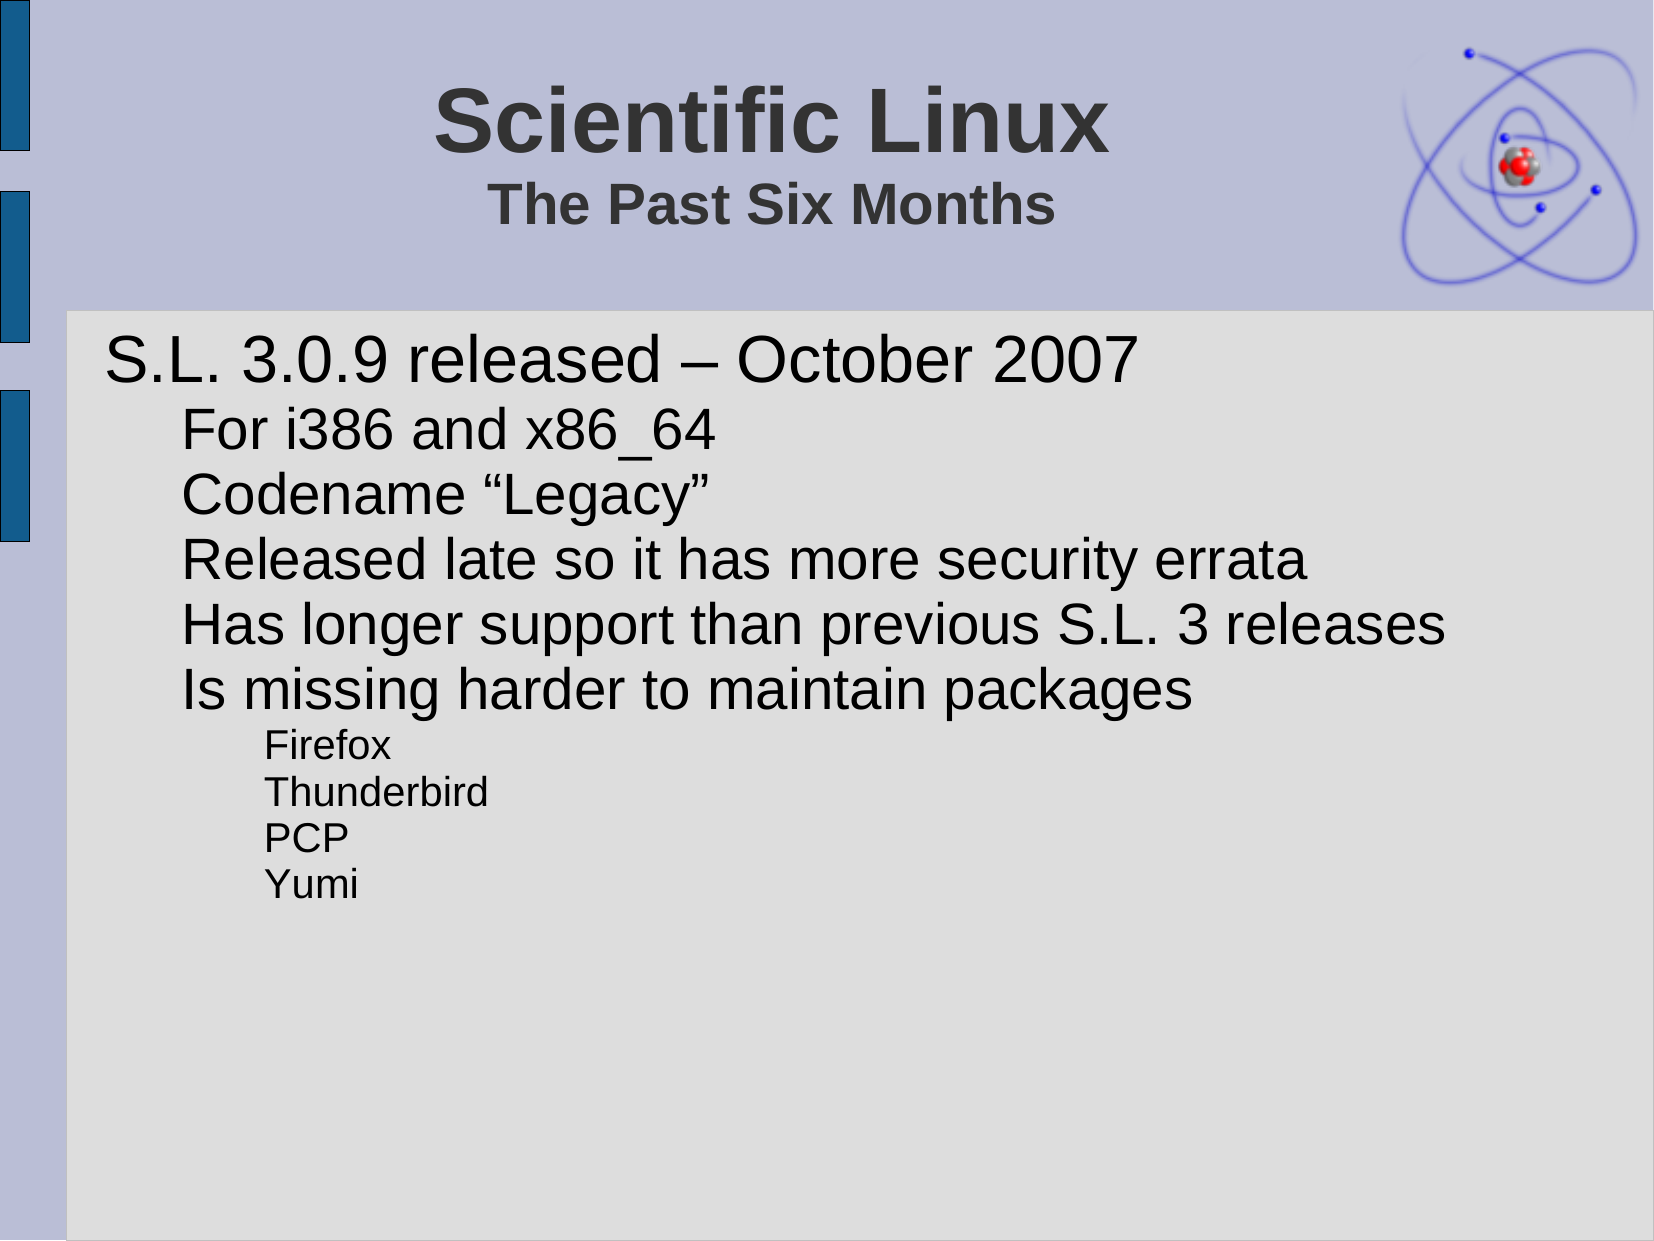

# Scientific Linux The Past Six Months
S.L. 3.0.9 released – October 2007
For i386 and x86_64
Codename “Legacy”
Released late so it has more security errata
Has longer support than previous S.L. 3 releases
Is missing harder to maintain packages
Firefox
Thunderbird
PCP
Yumi